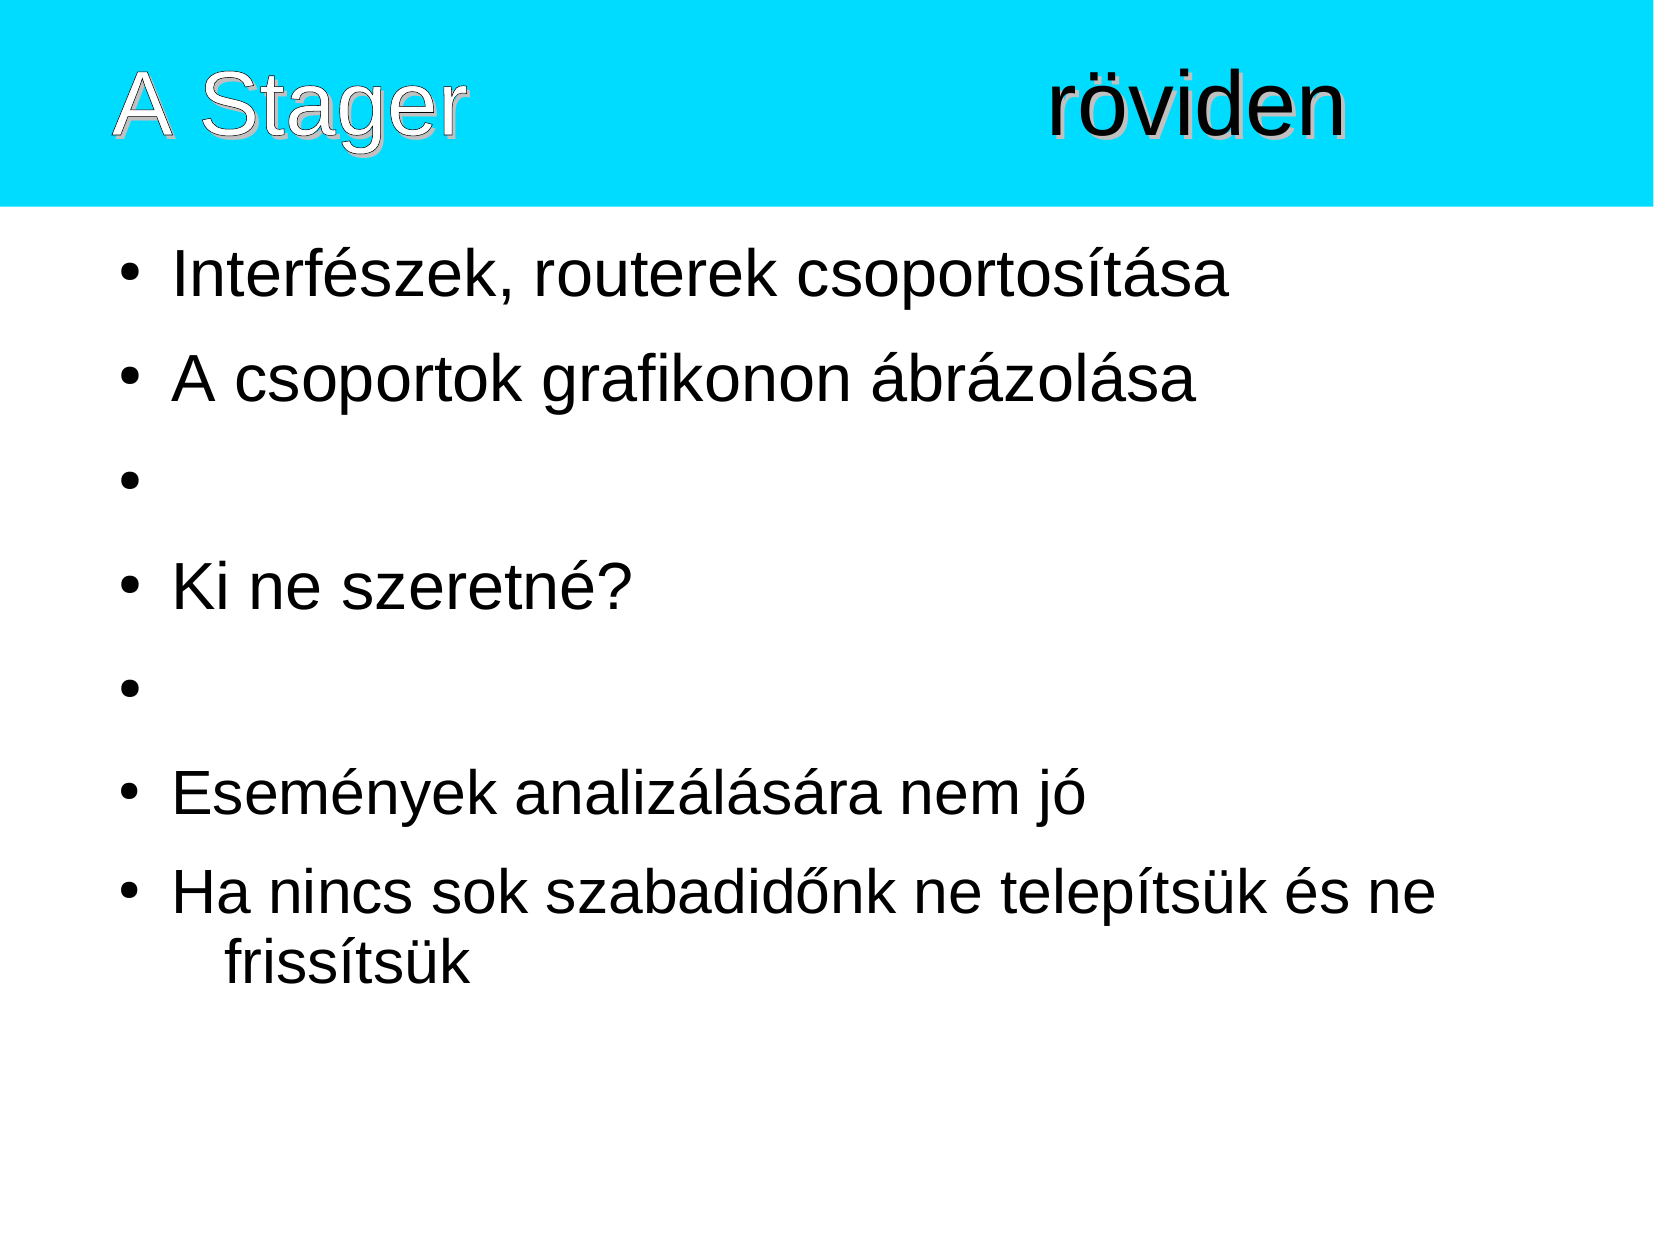

A Stager	röviden
# Interfészek, routerek csoportosítása
A csoportok grafikonon ábrázolása
Ki ne szeretné?
Események analizálására nem jó
Ha nincs sok szabadidőnk ne telepítsük és ne frissítsük